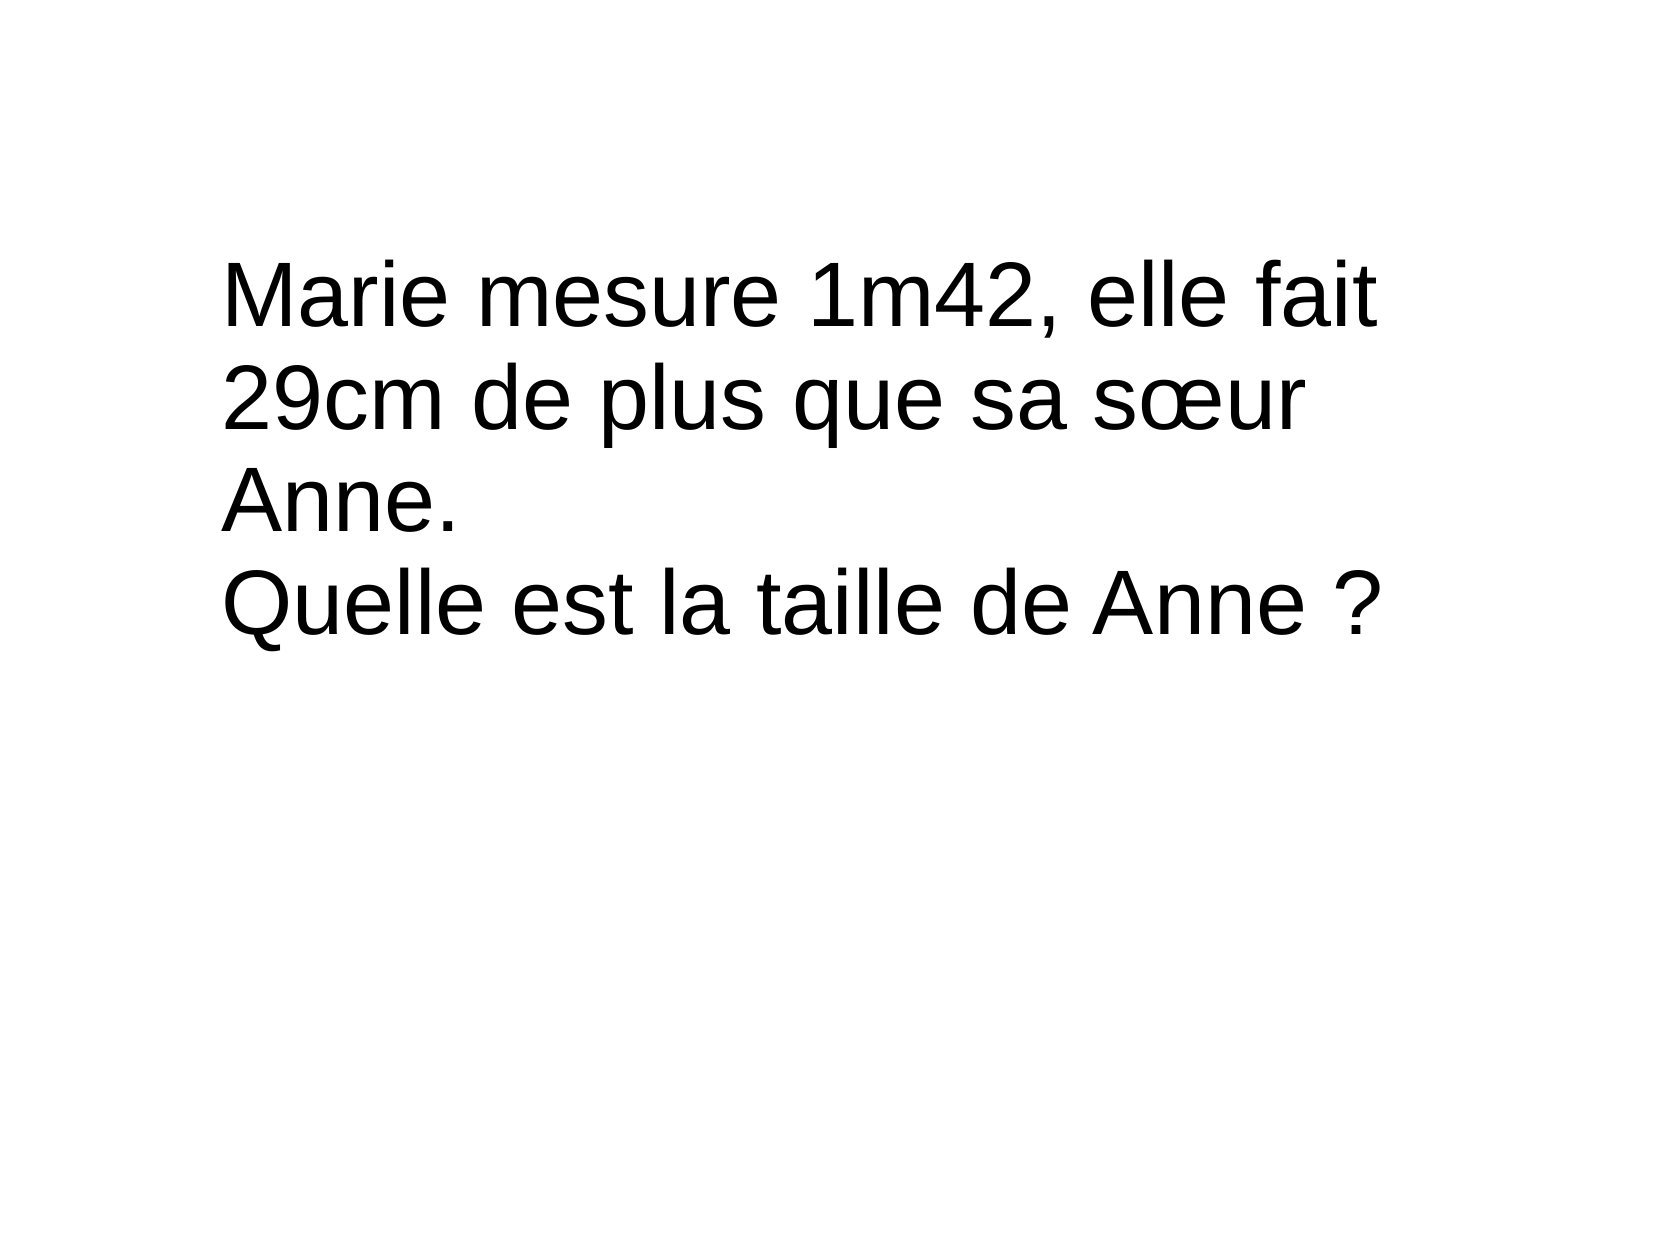

Marie mesure 1m42, elle fait 29cm de plus que sa sœur Anne.
Quelle est la taille de Anne ?